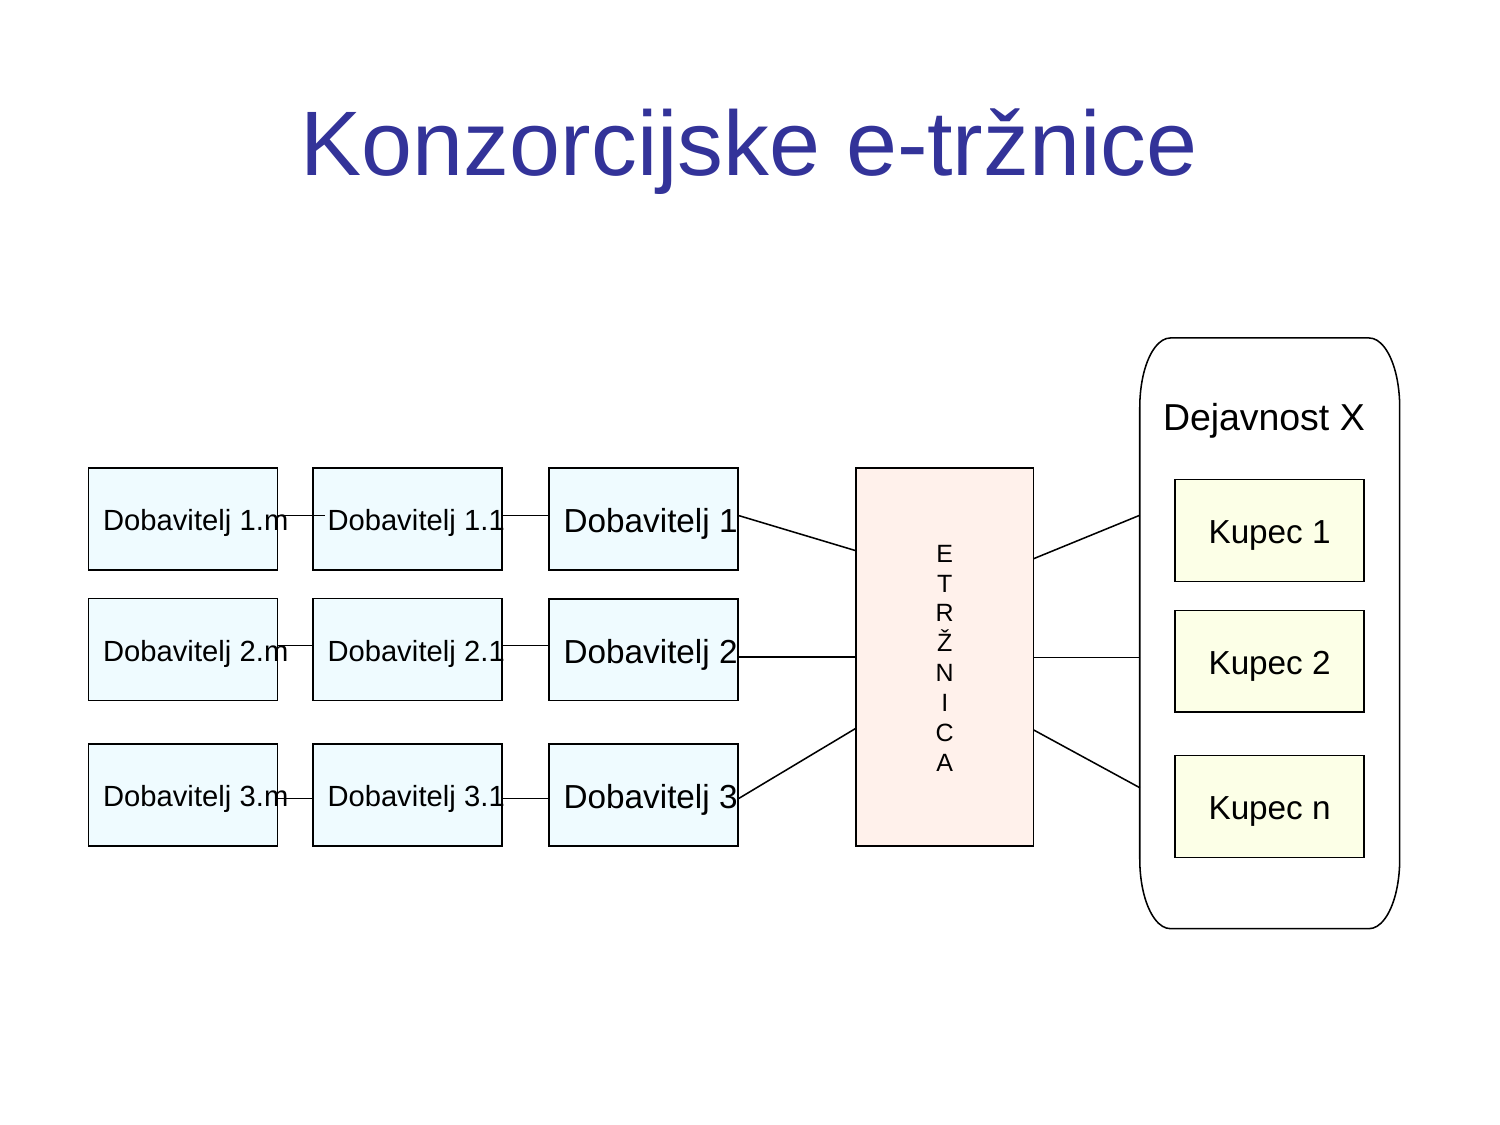

# Konzorcijske e-tržnice
Dejavnost X
Dobavitelj 1.m
Dobavitelj 2.m
Dobavitelj 3.m
Dobavitelj 1.1
Dobavitelj 2.1
Dobavitelj 3.1
E
T
R
Ž
N
I
C
A
Dobavitelj 1
Dobavitelj 2
Dobavitelj 3
Kupec 1
Kupec 2
Kupec n